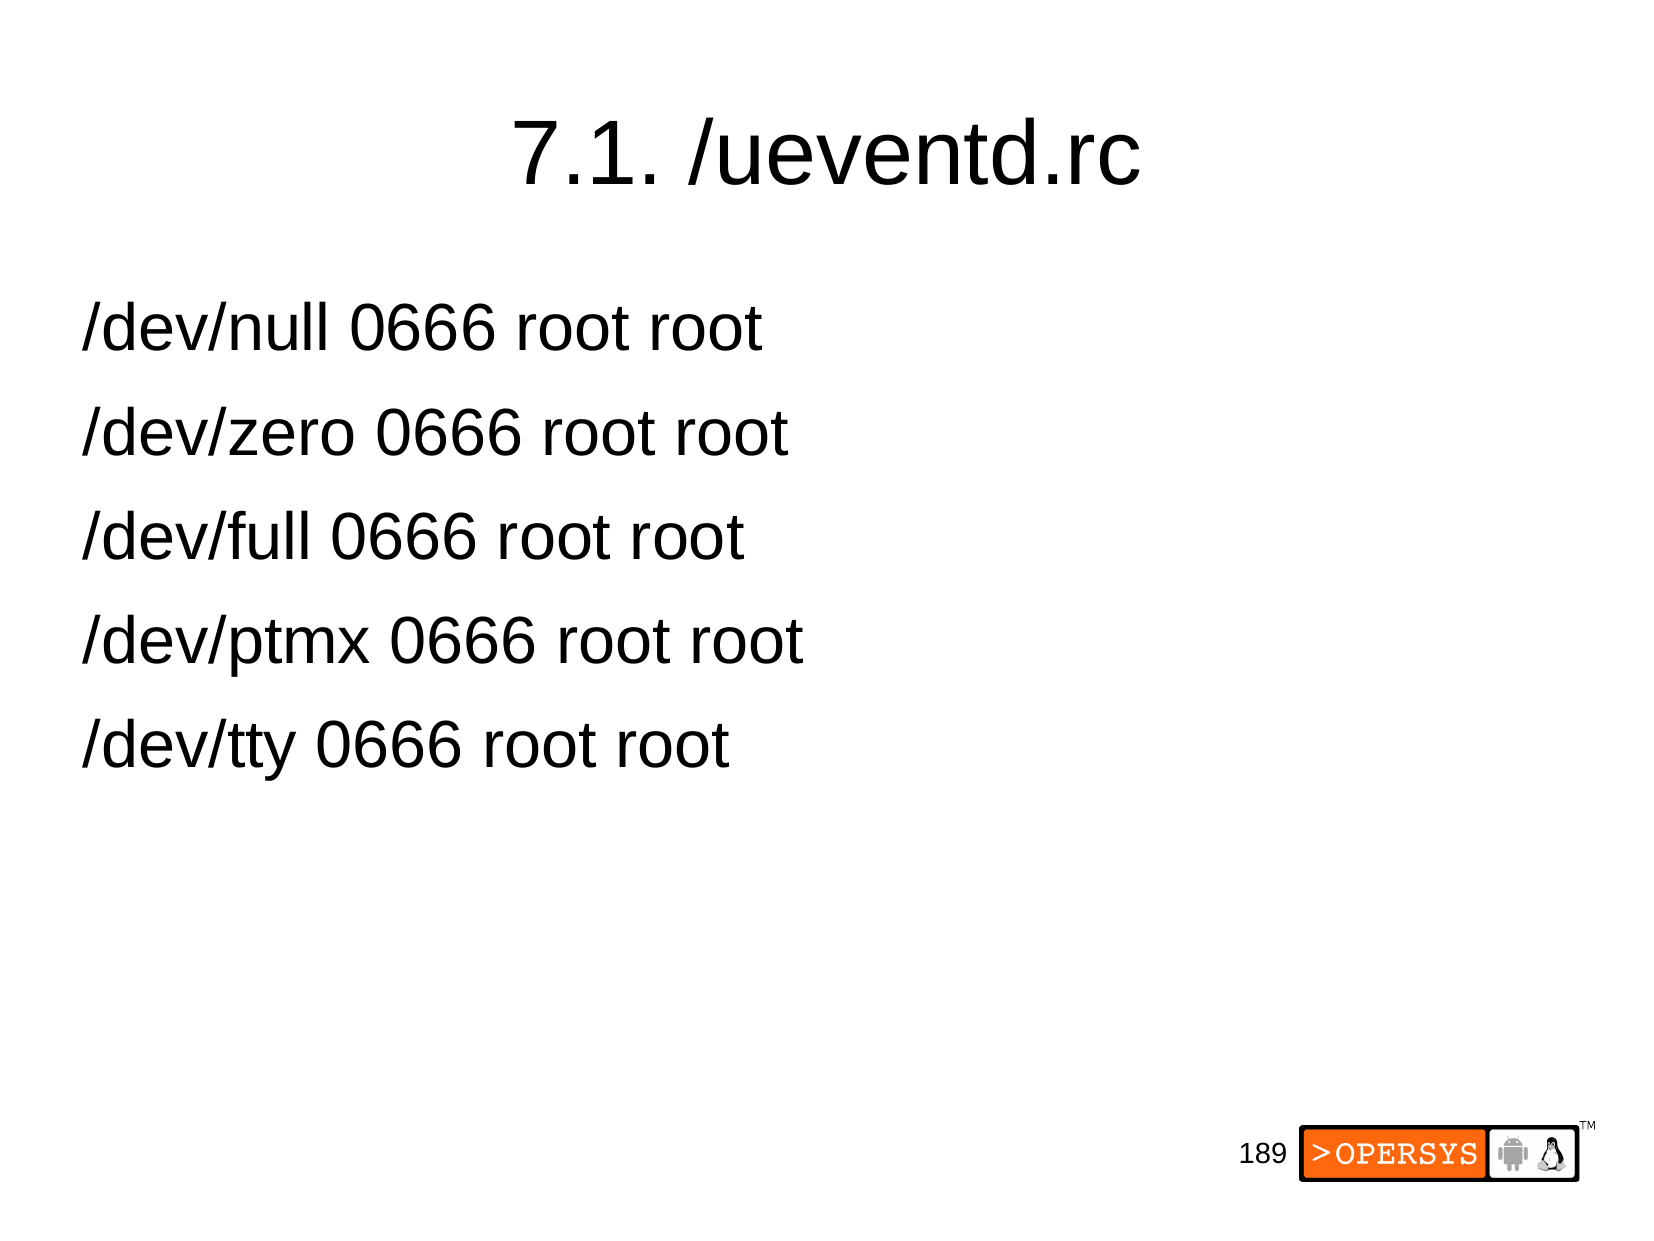

# 7.1. /ueventd.rc
/dev/null 0666 root root
/dev/zero 0666 root root
/dev/full 0666 root root
/dev/ptmx 0666 root root
/dev/tty 0666 root root